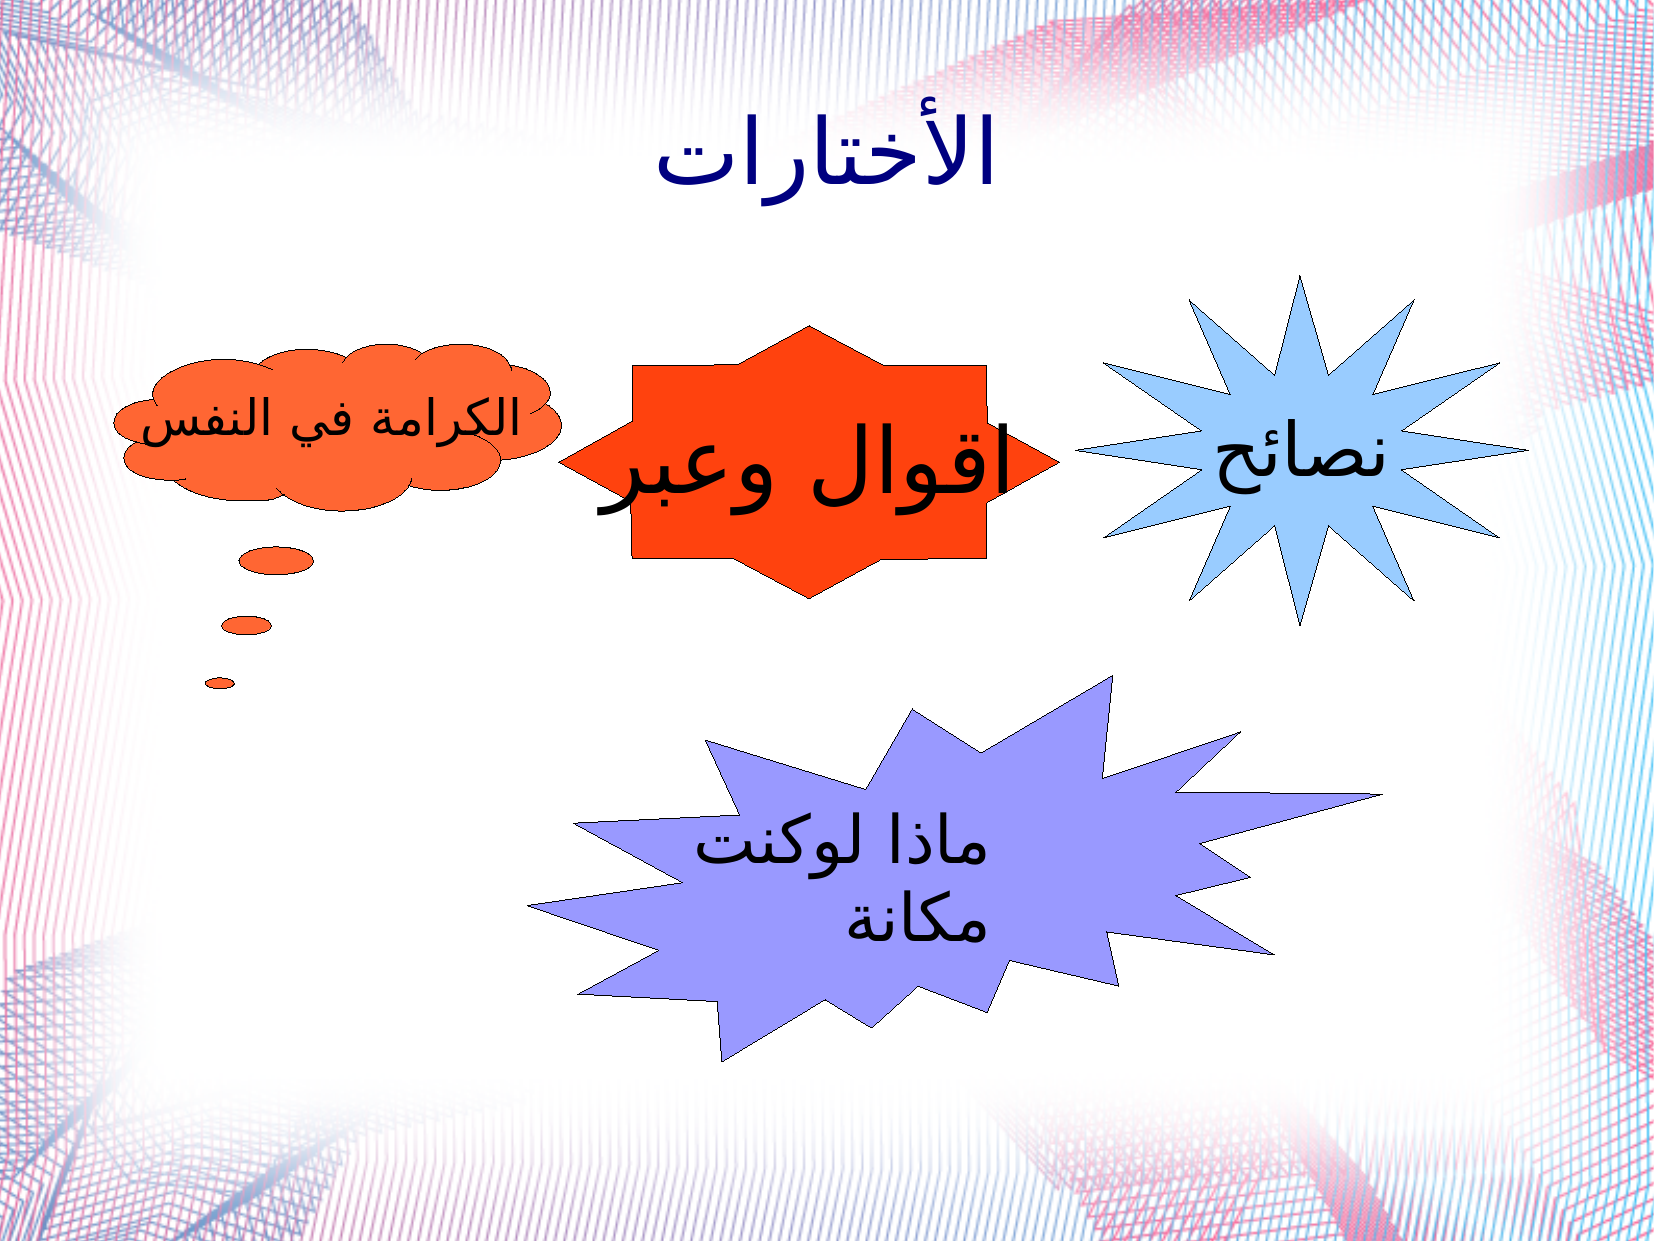

# الأختارات
نصائح
اقوال وعبر
الكرامة في النفس
ماذا لوكنت مكانة